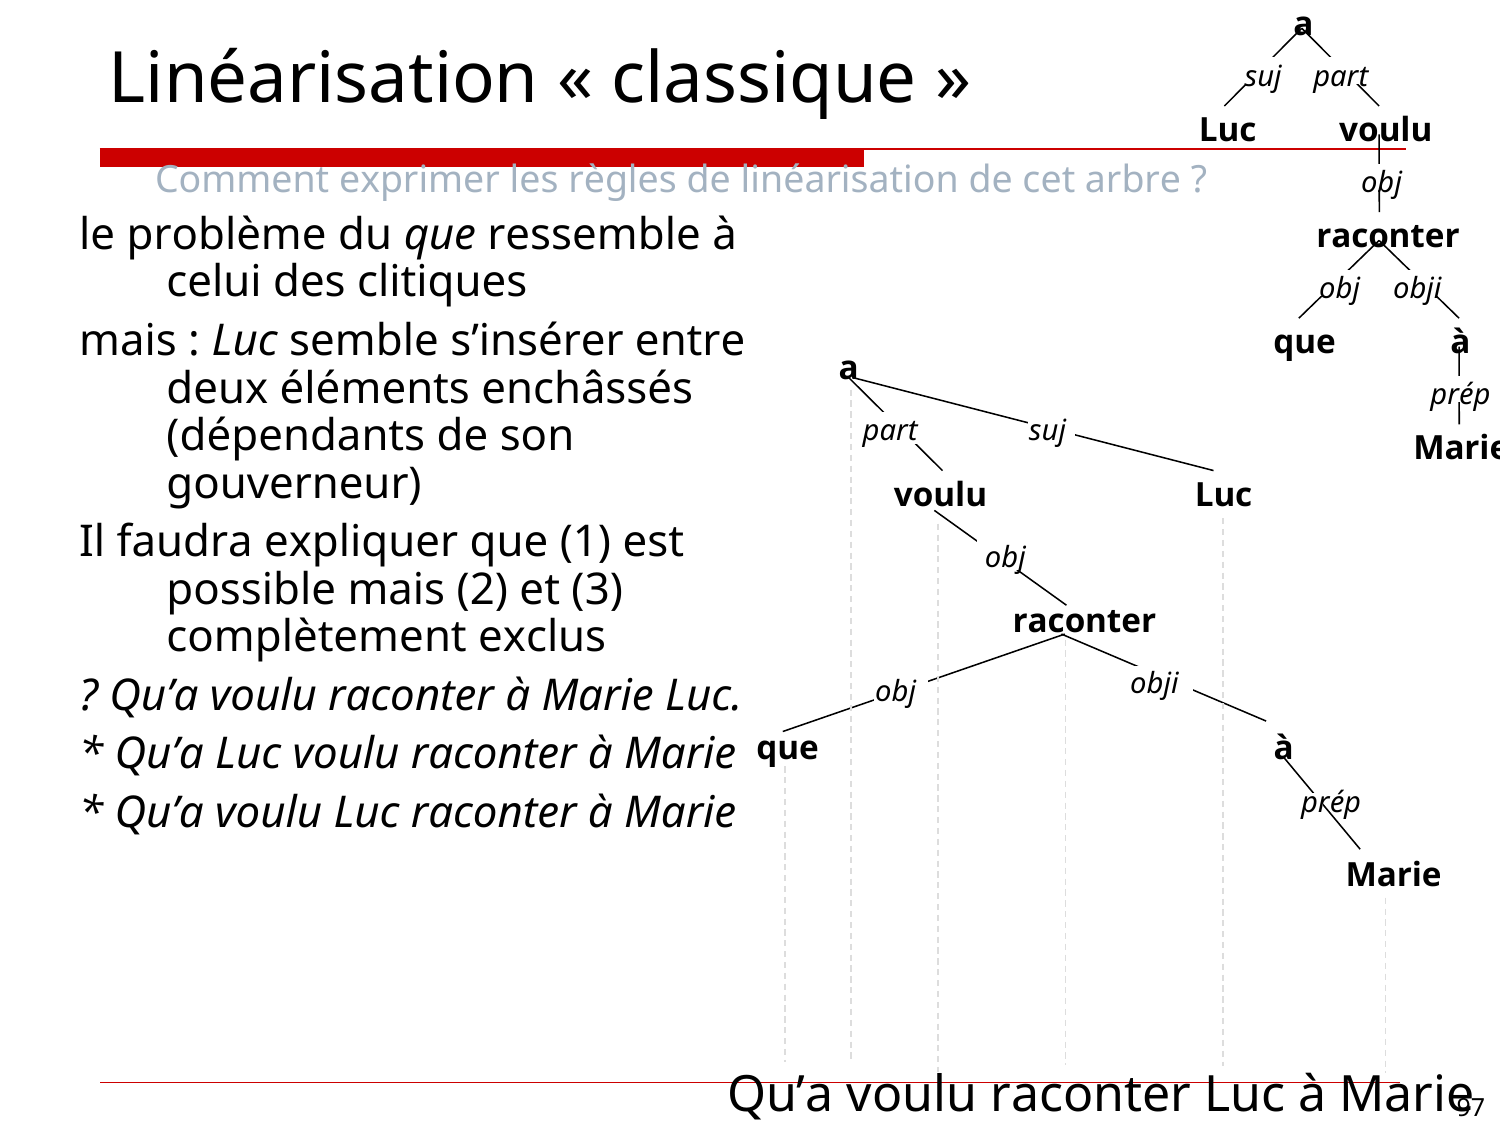

a
suj
part
Luc
voulu
 obj
raconter
obj
obji
que
à
prép
Marie
Linéarisation « classique »
Comment exprimer les règles de linéarisation de cet arbre ?
# le problème du que ressemble à celui des clitiques
mais : Luc semble s’insérer entre deux éléments enchâssés (dépendants de son gouverneur)
Il faudra expliquer que (1) est possible mais (2) et (3) complètement exclus
? Qu’a voulu raconter à Marie Luc.
* Qu’a Luc voulu raconter à Marie
* Qu’a voulu Luc raconter à Marie
a
part
suj
voulu
Luc
 obj
raconter
obji
obj
que
à
prép
Marie
Qu’a voulu raconter Luc à Marie
97